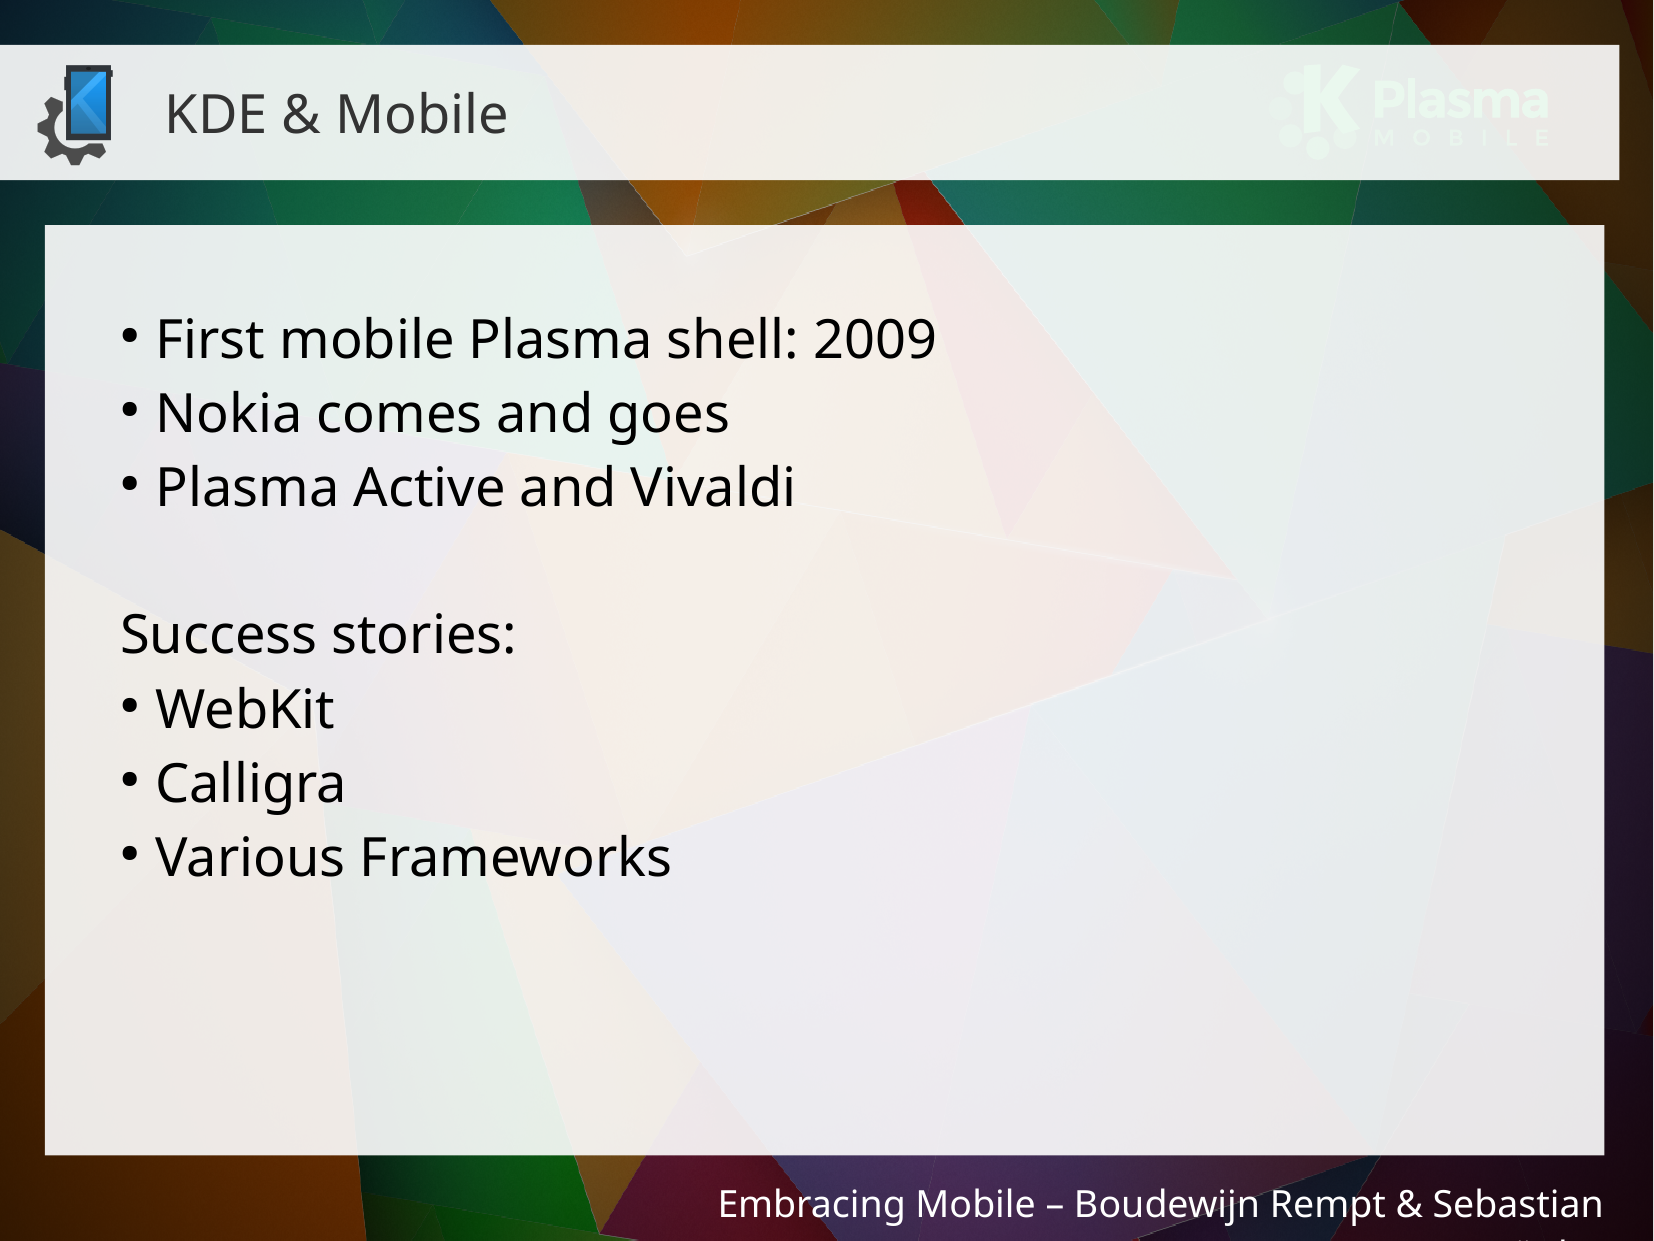

KDE & Mobile
First mobile Plasma shell: 2009
Nokia comes and goes
Plasma Active and Vivaldi
Success stories:
WebKit
Calligra
Various Frameworks